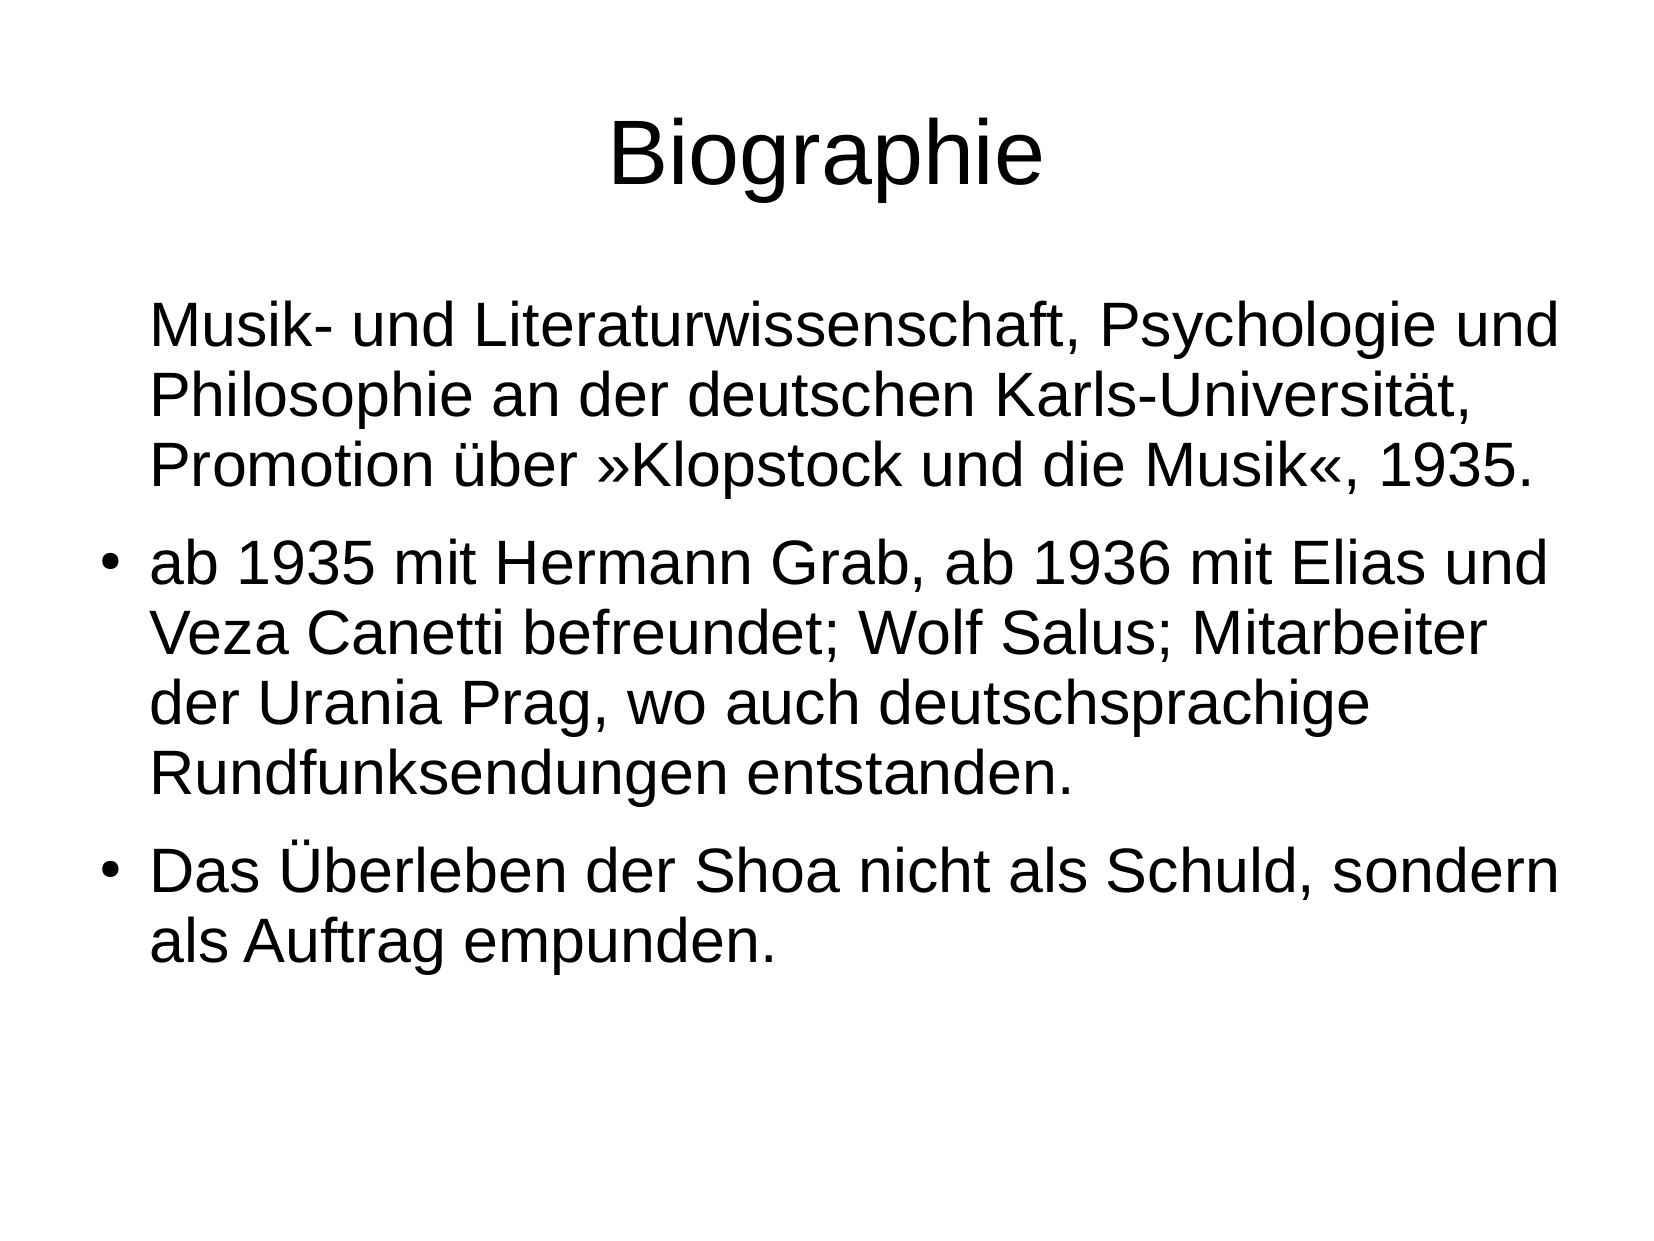

# Biographie
Musik- und Literaturwissenschaft, Psychologie und Philosophie an der deutschen Karls-Universität, Promotion über »Klopstock und die Musik«, 1935.
ab 1935 mit Hermann Grab, ab 1936 mit Elias und Veza Canetti befreundet; Wolf Salus; Mitarbeiter der Urania Prag, wo auch deutschsprachige Rundfunksendungen entstanden.
Das Überleben der Shoa nicht als Schuld, sondern als Auftrag empunden.